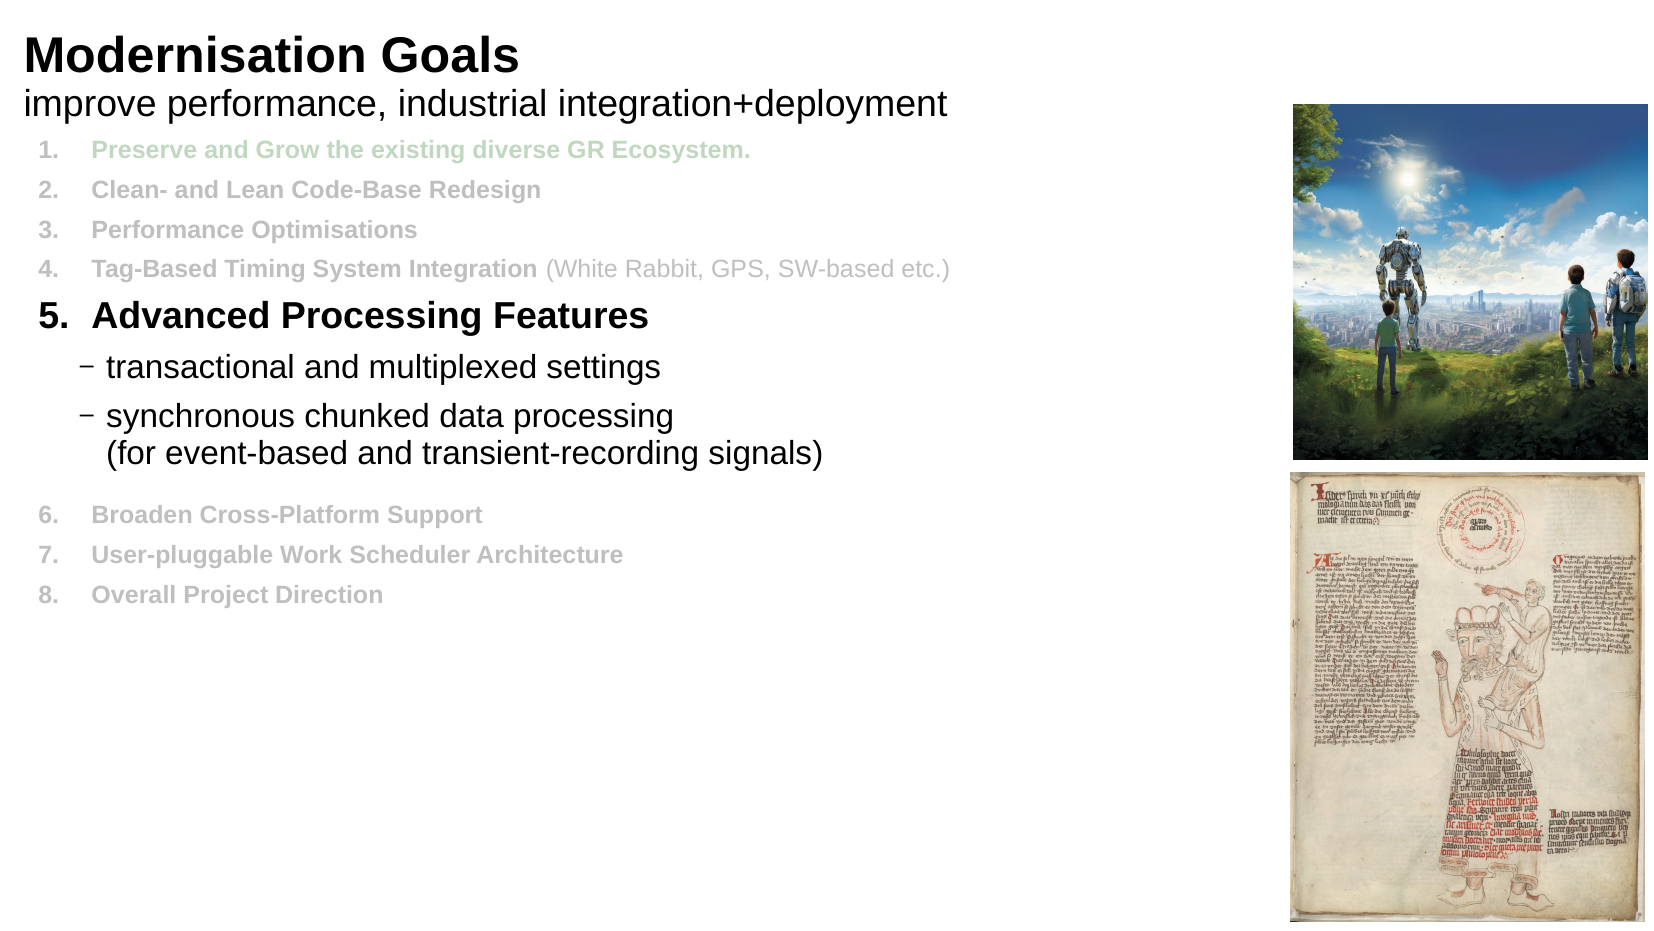

# Modernisation Goals improve performance, industrial integration+deployment
Preserve and Grow the existing diverse GR Ecosystem.
Clean- and Lean Code-Base Redesign
Performance Optimisations
Tag-Based Timing System Integration (White Rabbit, GPS, SW-based etc.)
Advanced Processing Features
transactional and multiplexed settings
synchronous chunked data processing
(for event-based and transient-recording signals)
Broaden Cross-Platform Support
User-pluggable Work Scheduler Architecture
Overall Project Direction